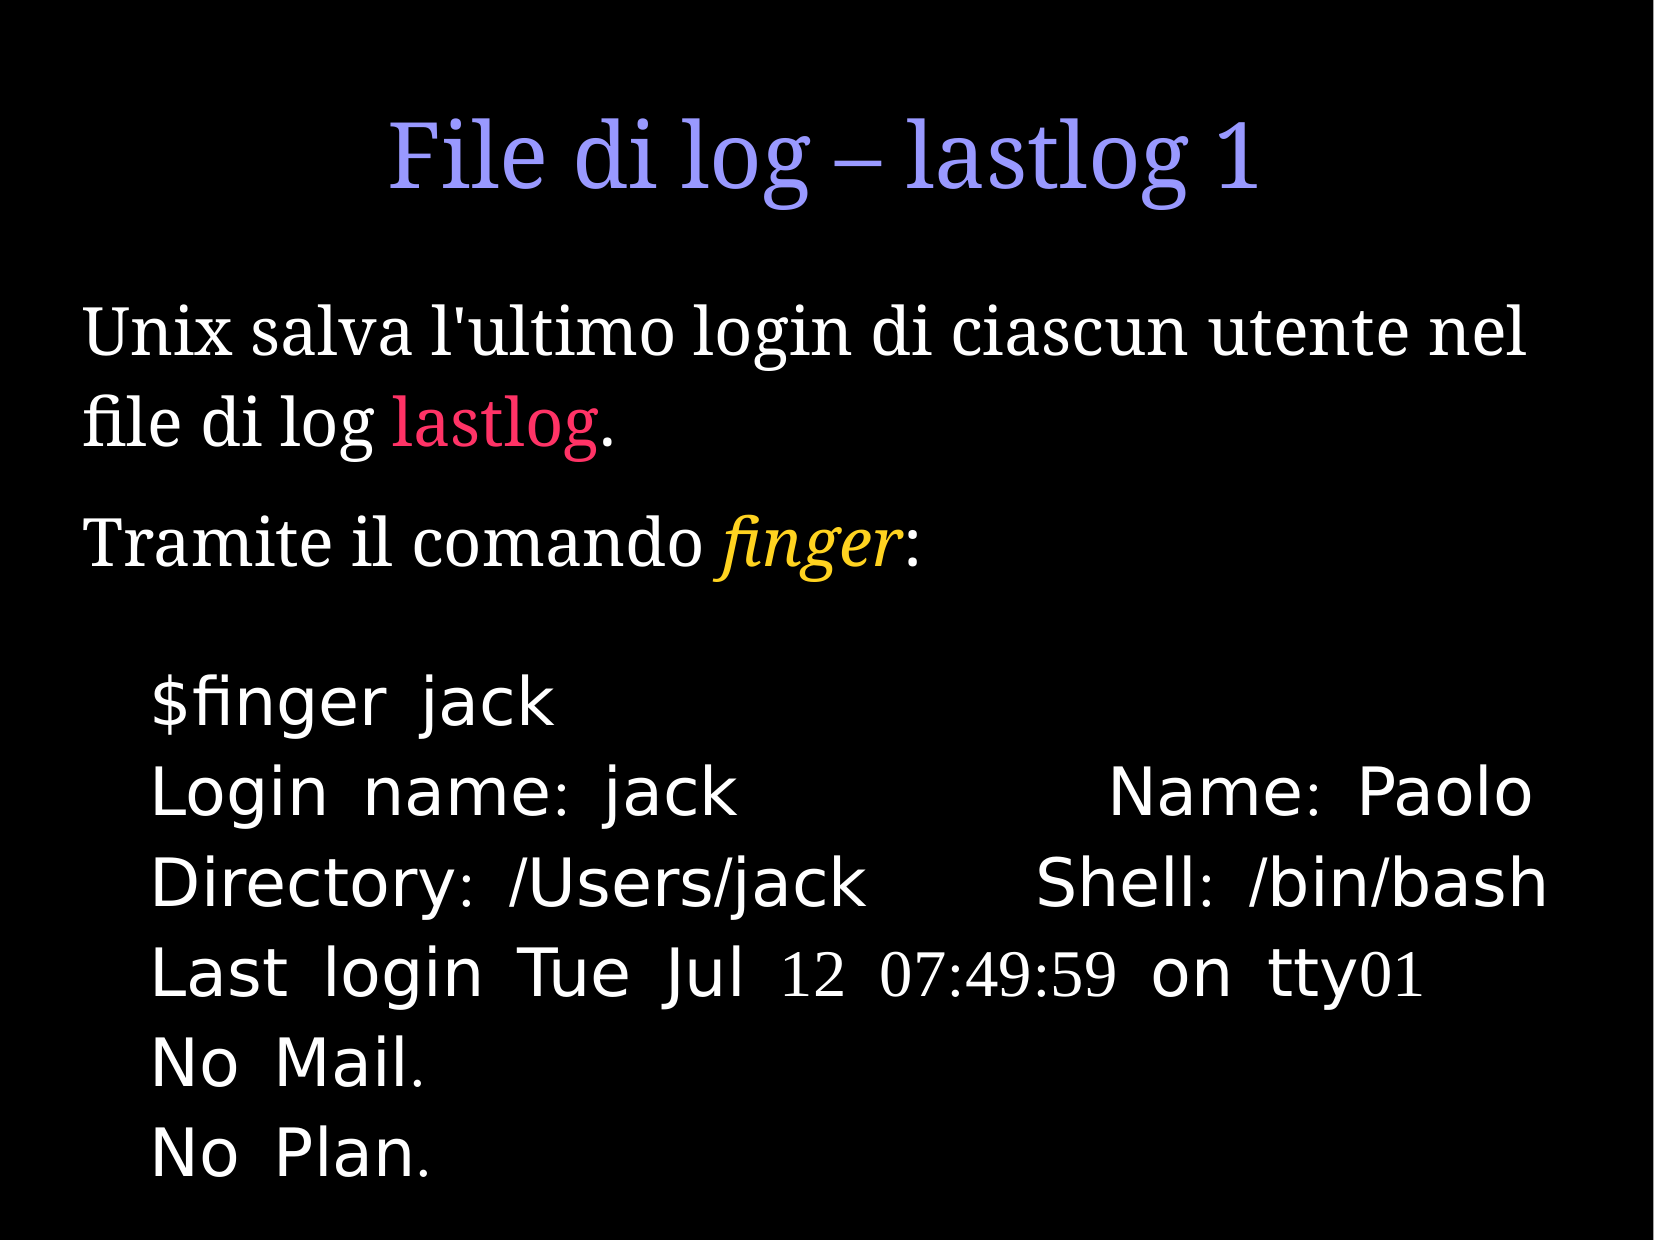

# File di log – lastlog 1
Unix salva l'ultimo login di ciascun utente nel file di log lastlog.
Tramite il comando finger:
 $finger jack
 Login name: jack Name: Paolo
 Directory: /Users/jack Shell: /bin/bash
 Last login Tue Jul 12 07:49:59 on tty01
 No Mail.
 No Plan.